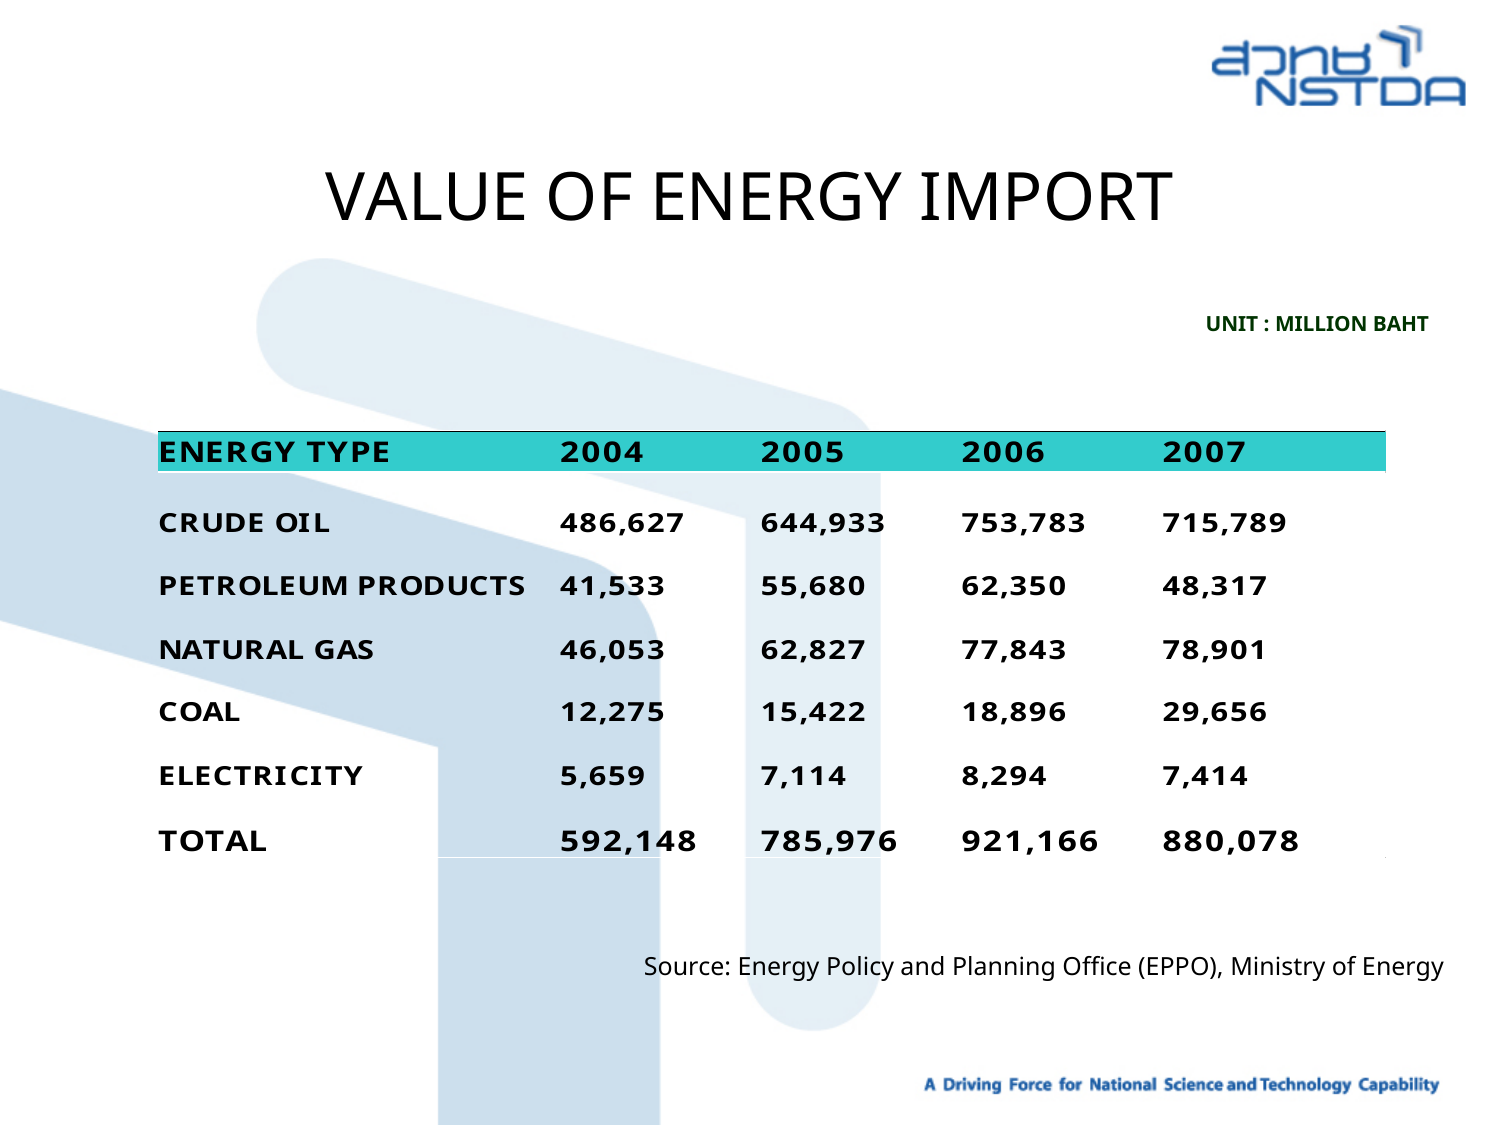

# VALUE OF ENERGY IMPORT
UNIT : MILLION BAHT
Source: Energy Policy and Planning Office (EPPO), Ministry of Energy